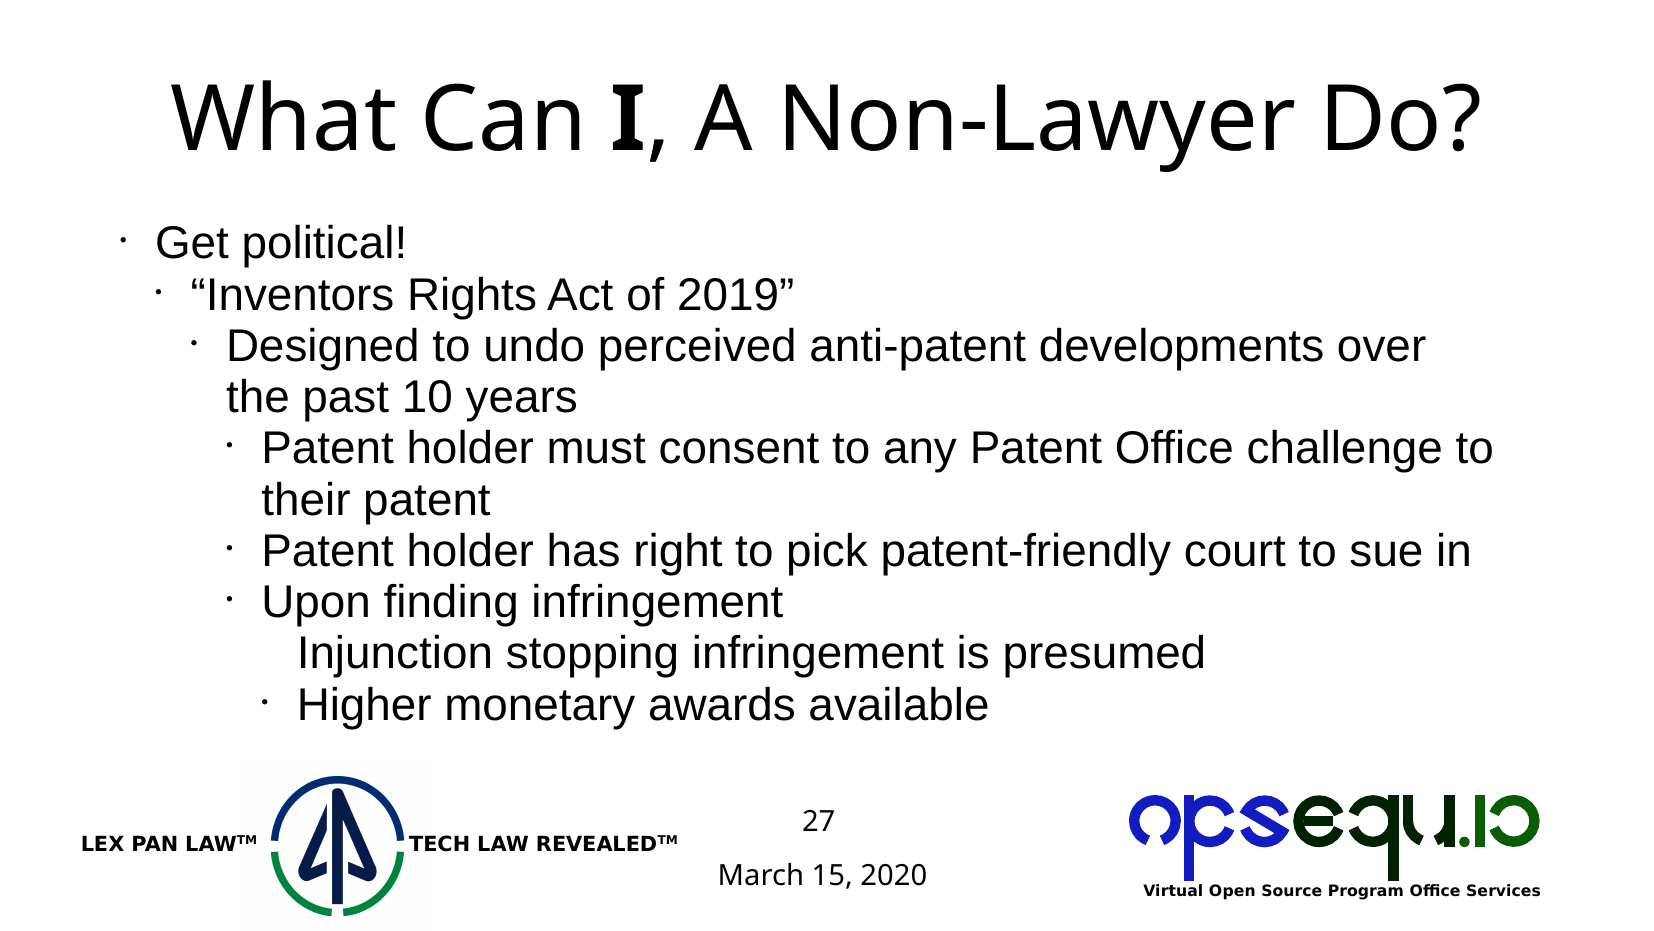

# What Can I, A Non-Lawyer Do?
Get political!
“Inventors Rights Act of 2019”
Designed to undo perceived anti-patent developments over the past 10 years
Patent holder must consent to any Patent Office challenge to their patent
Patent holder has right to pick patent-friendly court to sue in
Upon finding infringement
Injunction stopping infringement is presumed
Higher monetary awards available
27
March 15, 2020